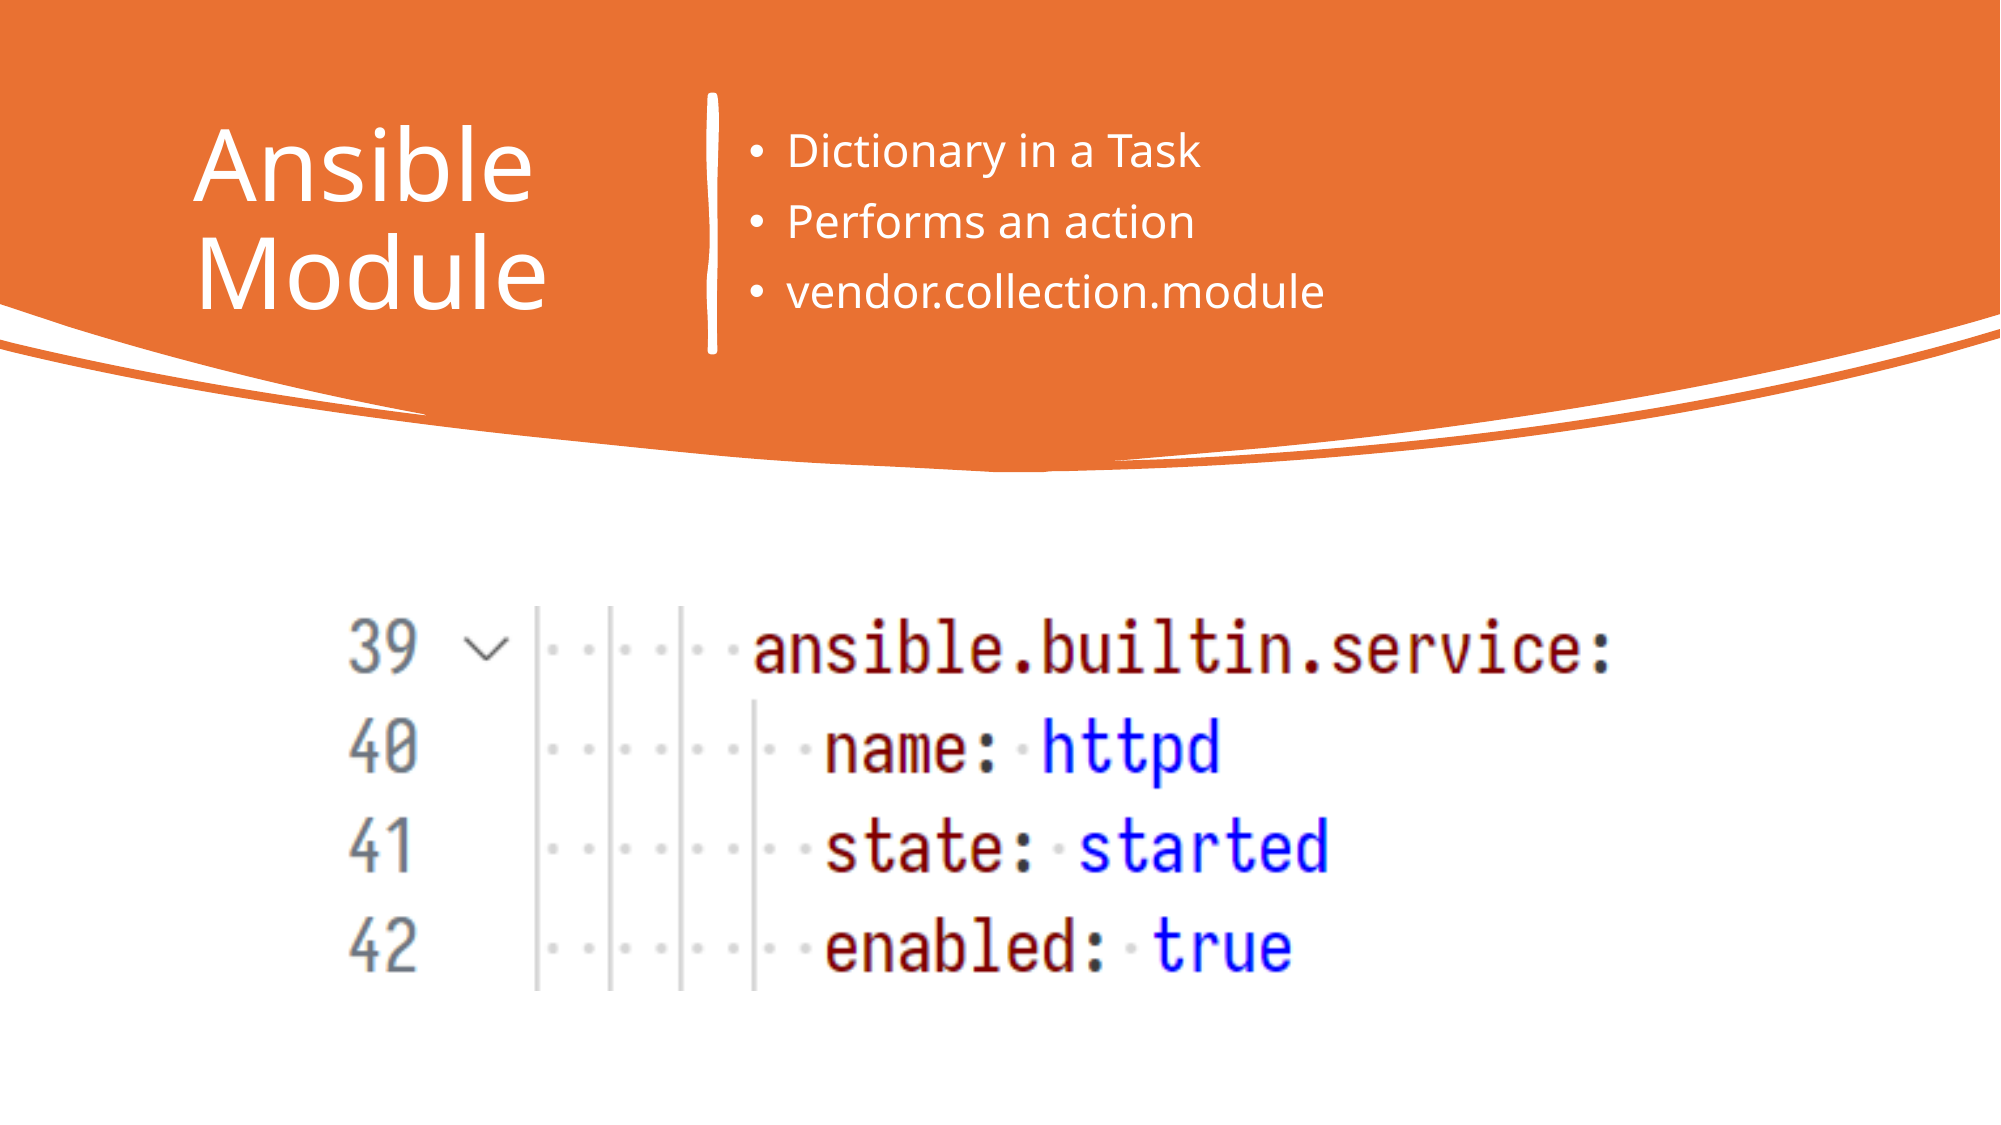

# Ansible Module
Dictionary in a Task
Performs an action
vendor.collection.module